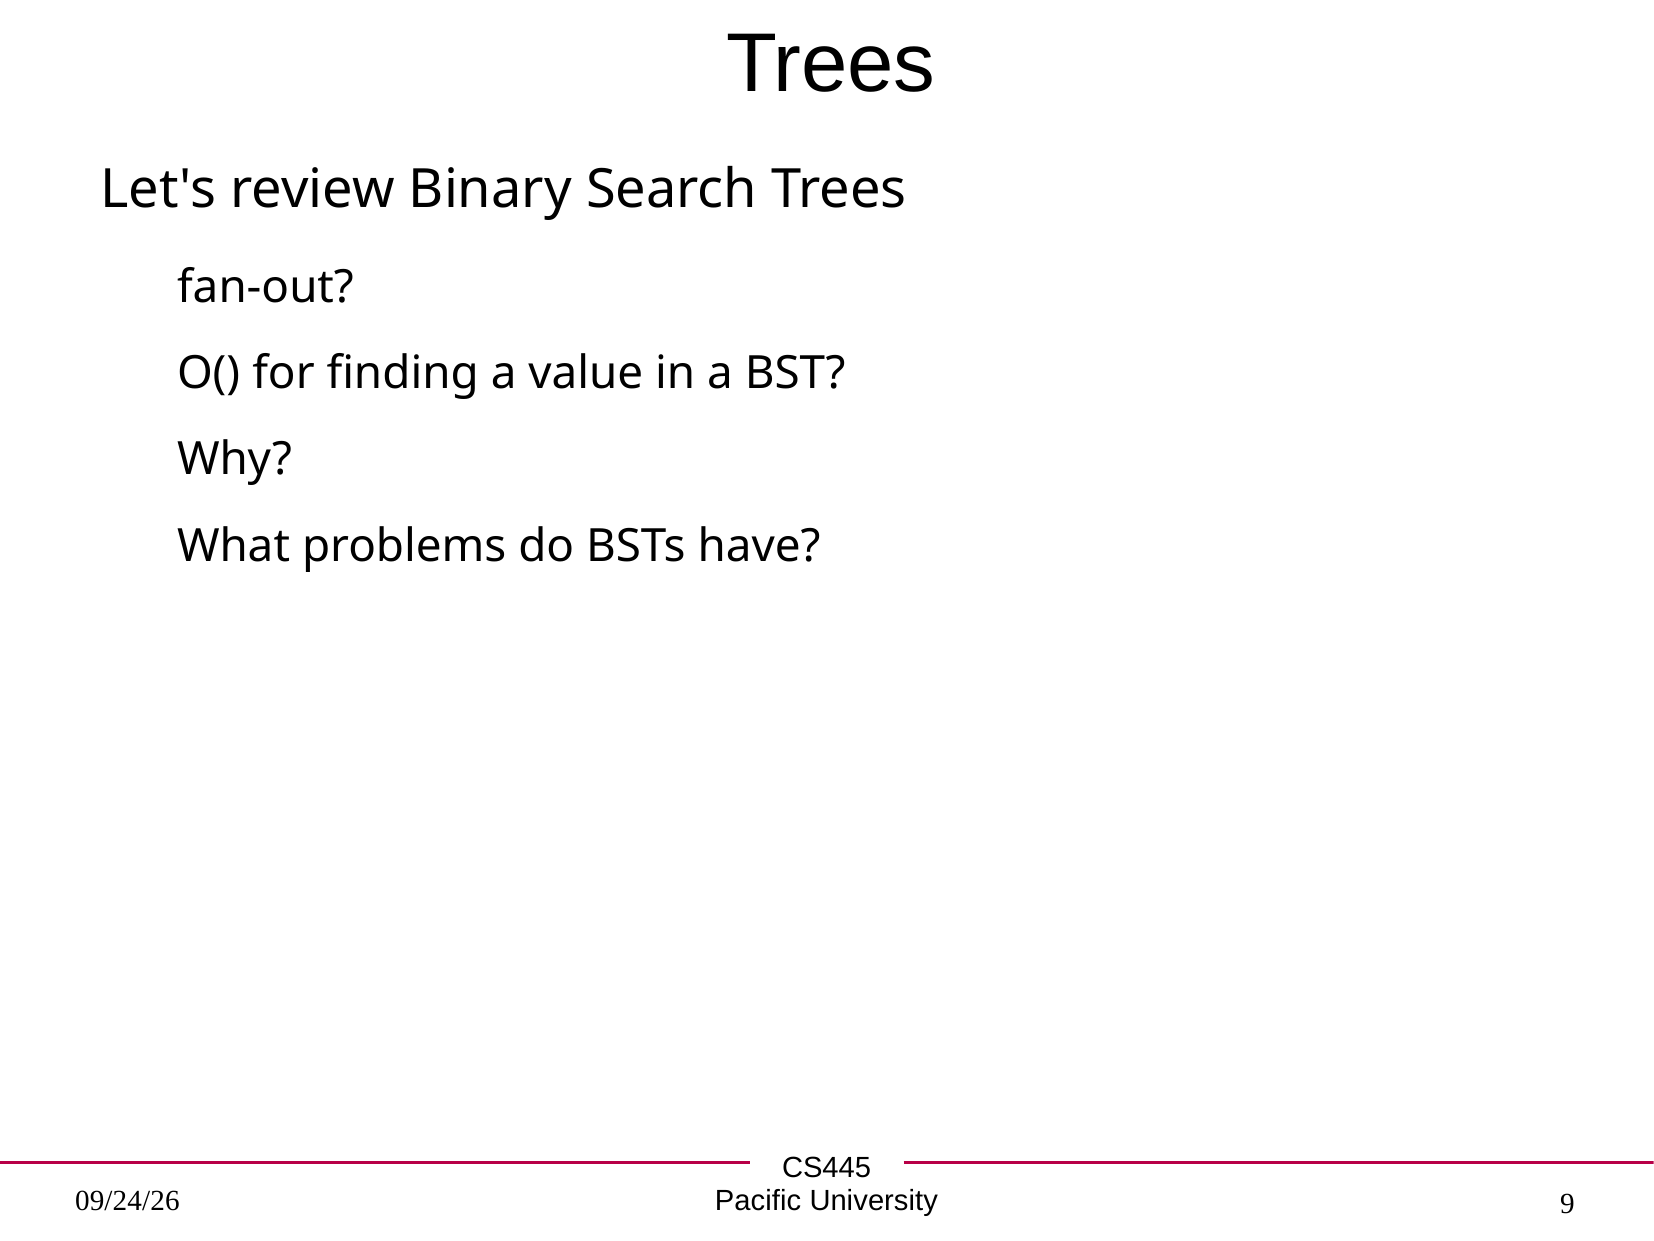

# Trees
Let's review Binary Search Trees
fan-out?
O() for finding a value in a BST?
Why?
What problems do BSTs have?